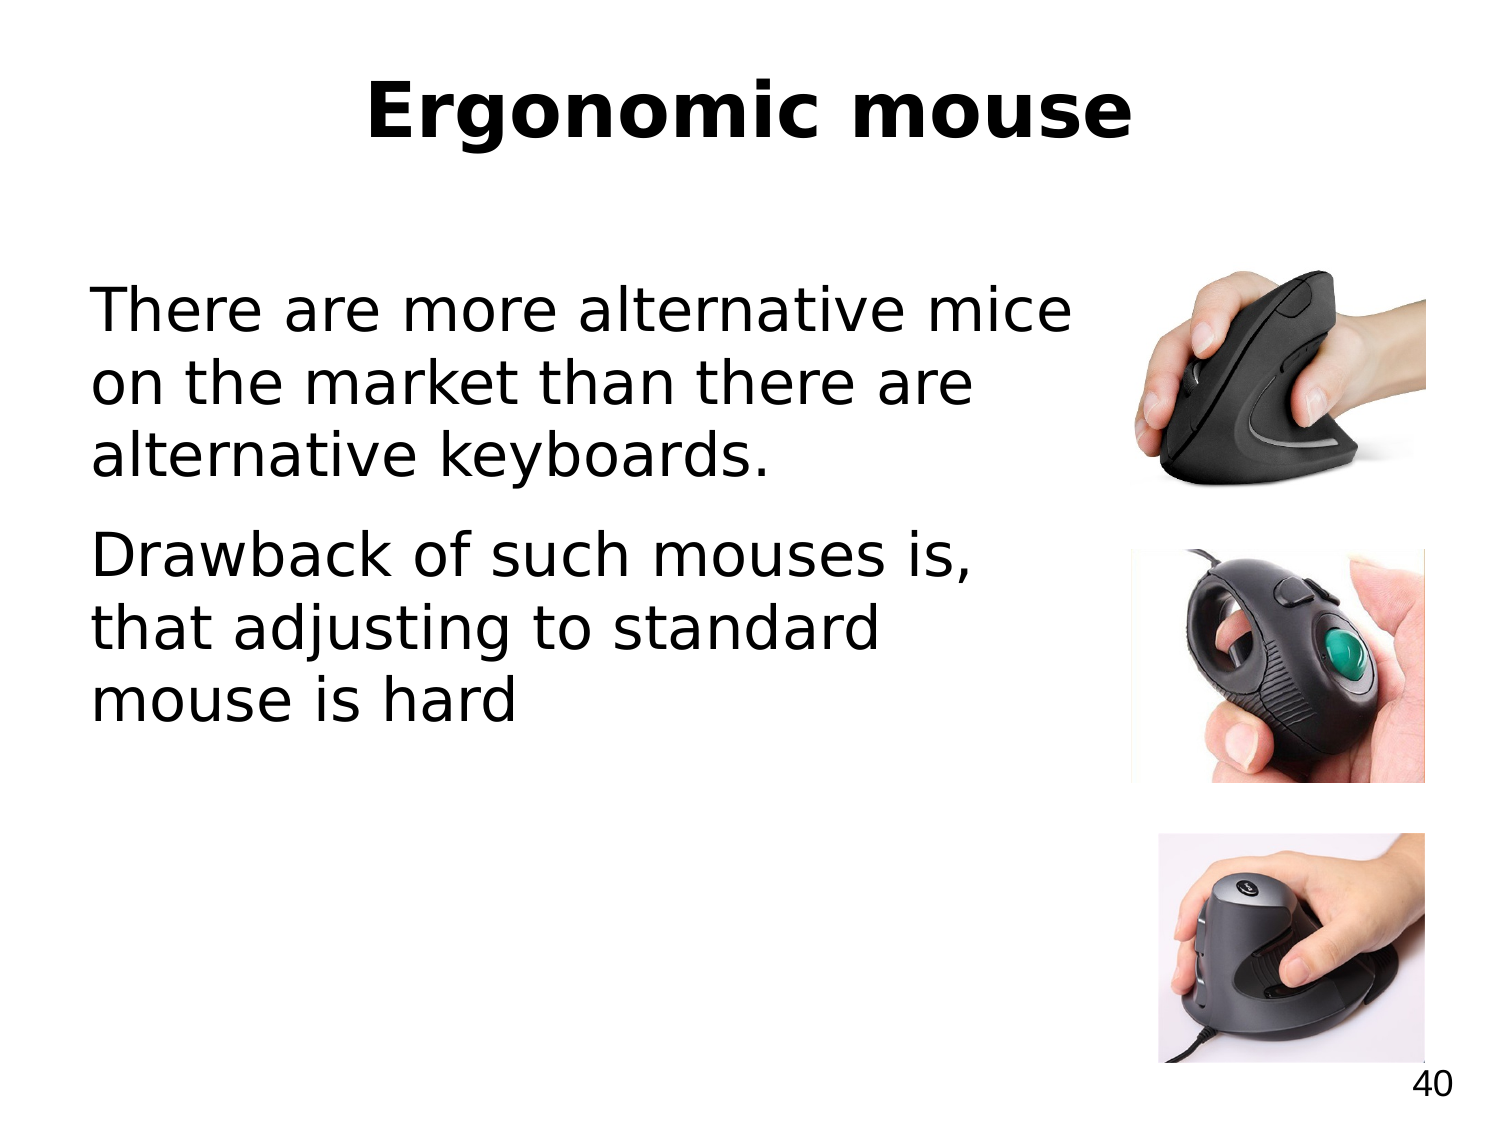

# Ergonomic mouse
There are more alternative mice on the market than there are alternative keyboards.
Drawback of such mouses is, that adjusting to standard mouse is hard